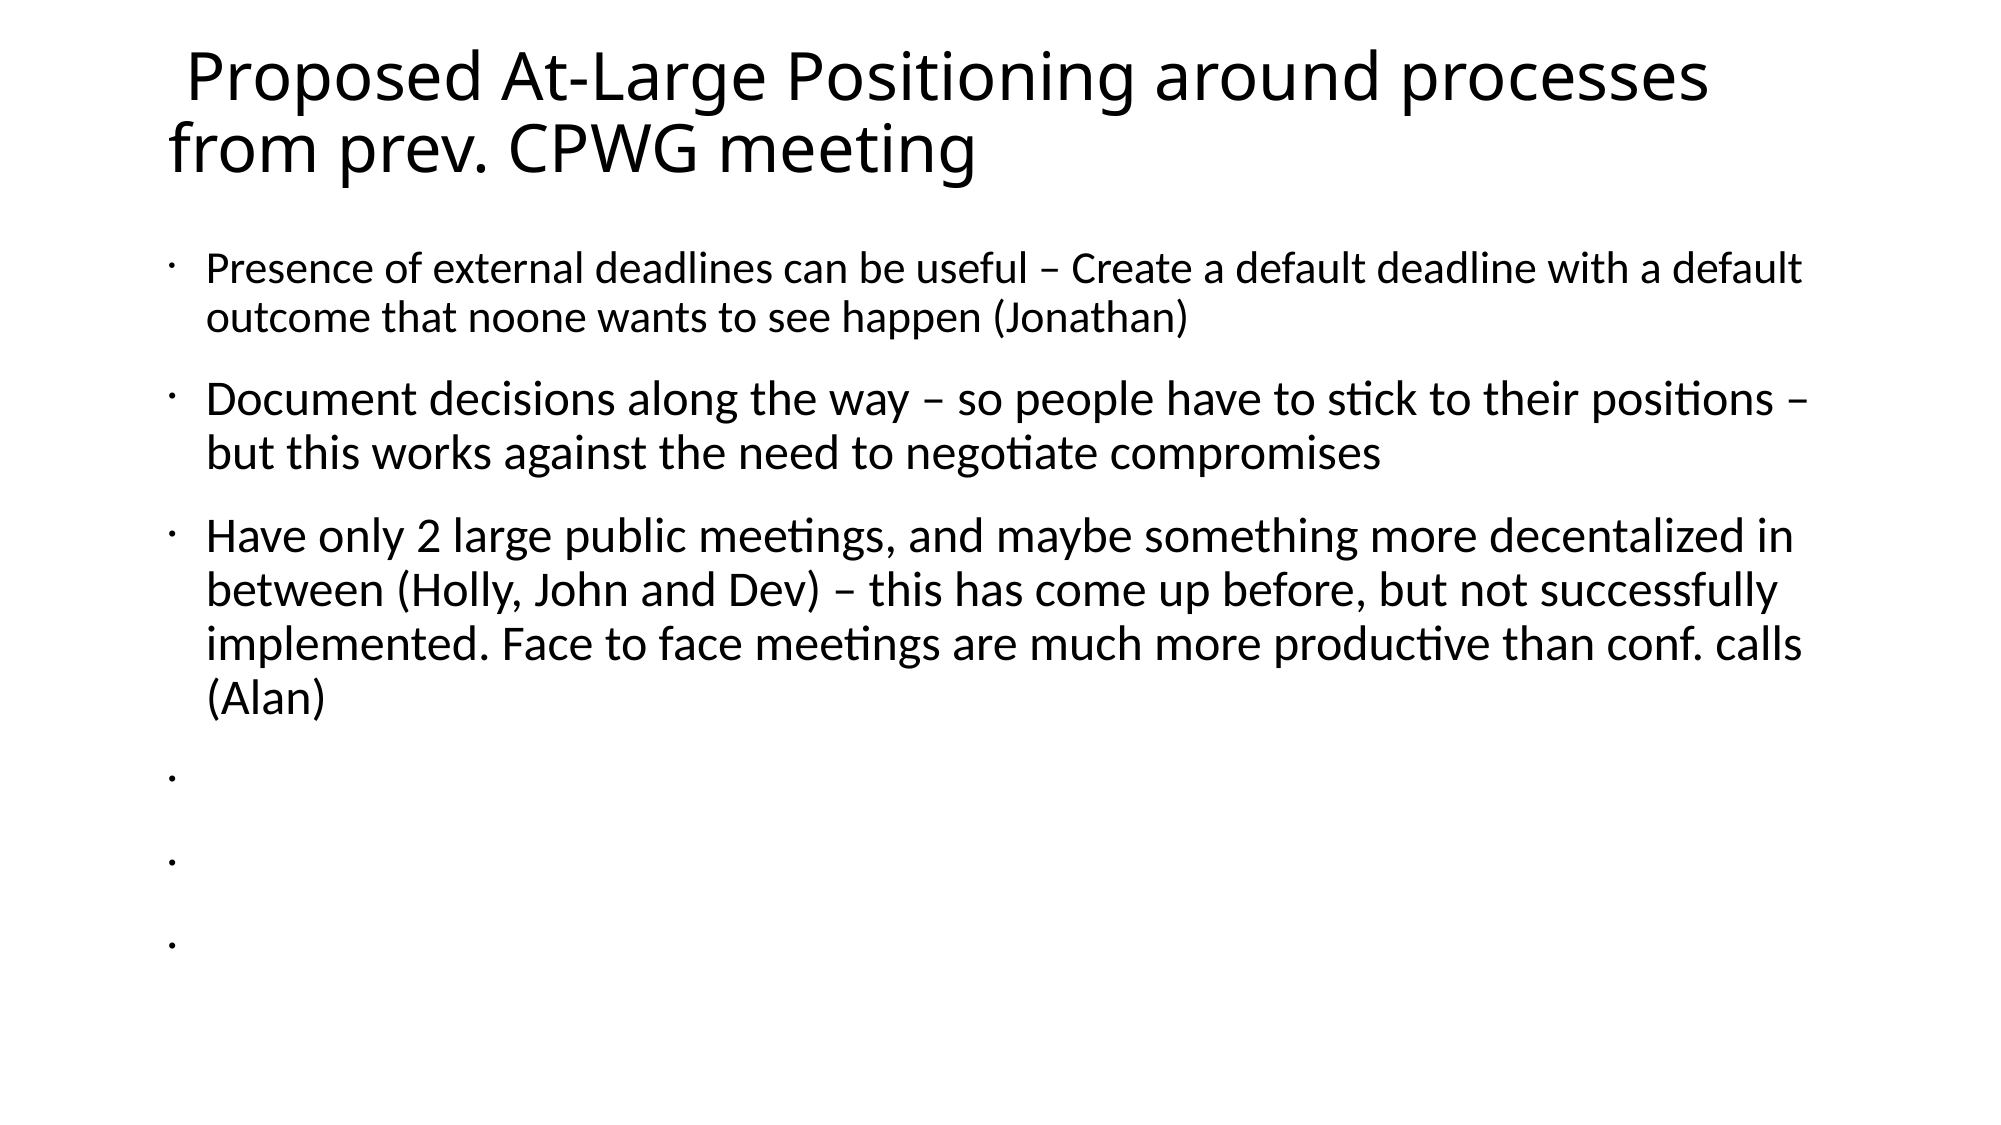

# Proposed At-Large Positioning around processes from prev. CPWG meeting
Presence of external deadlines can be useful – Create a default deadline with a default outcome that noone wants to see happen (Jonathan)
Document decisions along the way – so people have to stick to their positions – but this works against the need to negotiate compromises
Have only 2 large public meetings, and maybe something more decentalized in between (Holly, John and Dev) – this has come up before, but not successfully implemented. Face to face meetings are much more productive than conf. calls (Alan)